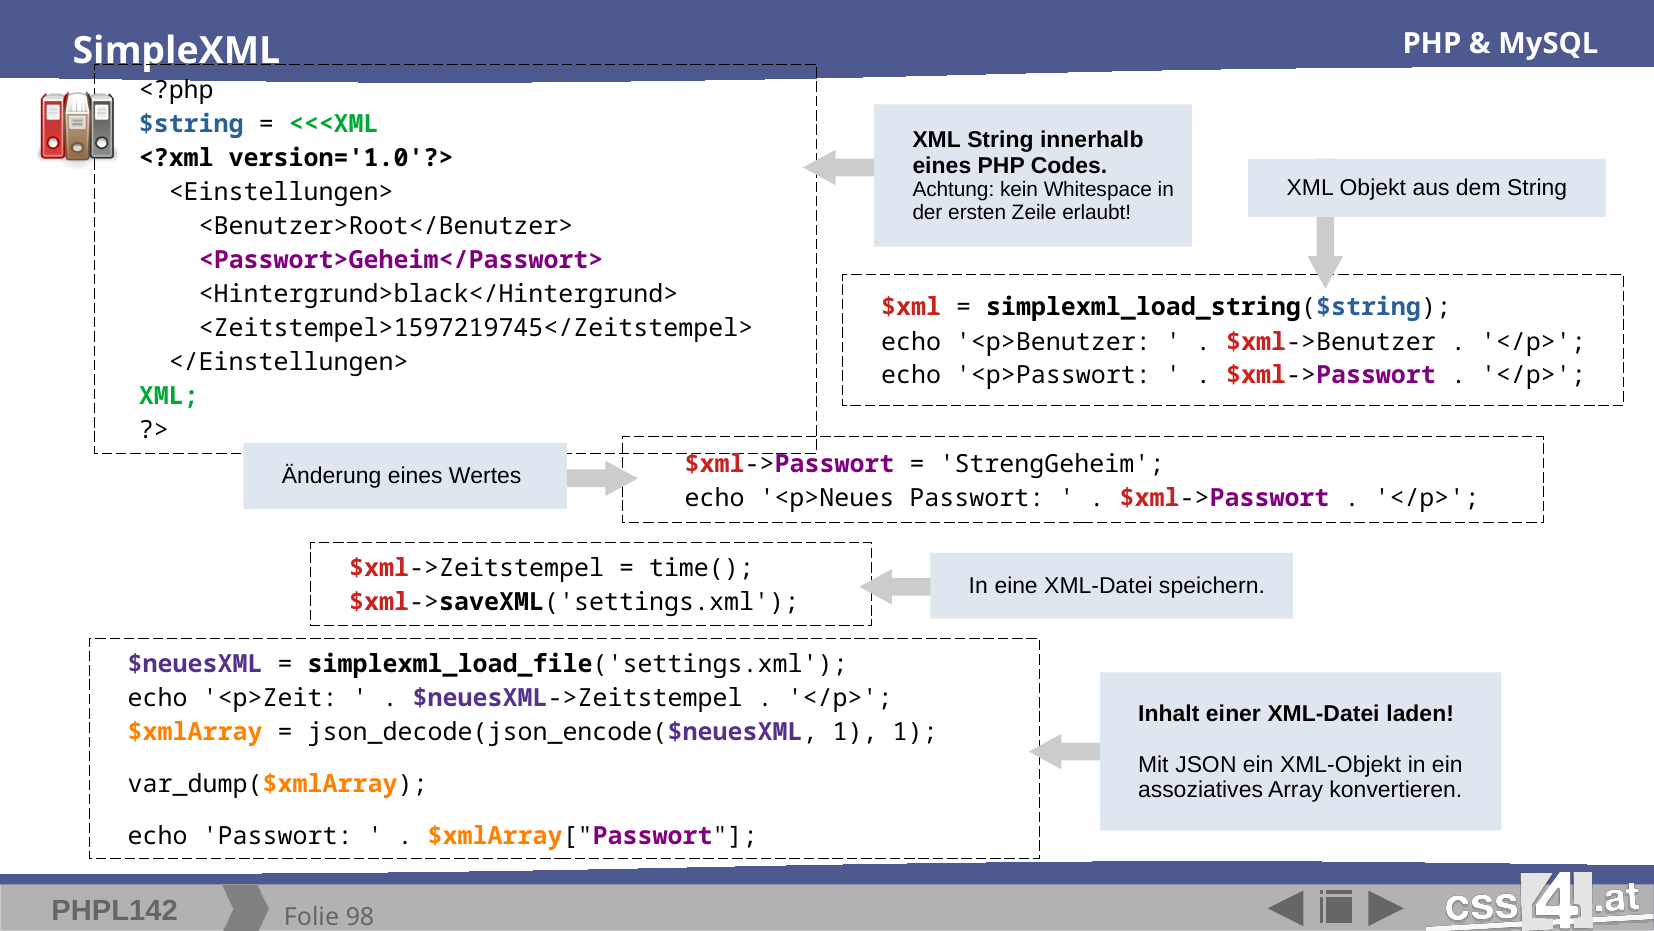

PHP & MySQL
SimpleXML
<?php
$string = <<<XML
<?xml version='1.0'?>
 <Einstellungen>
 <Benutzer>Root</Benutzer>
 <Passwort>Geheim</Passwort>
 <Hintergrund>black</Hintergrund>
 <Zeitstempel>1597219745</Zeitstempel>
 </Einstellungen>
XML;
?>
XML String innerhalb eines PHP Codes. Achtung: kein Whitespace in der ersten Zeile erlaubt!
XML Objekt aus dem String
$xml = simplexml_load_string($string);
echo '<p>Benutzer: ' . $xml->Benutzer . '</p>';
echo '<p>Passwort: ' . $xml->Passwort . '</p>';
$xml->Passwort = 'StrengGeheim';
echo '<p>Neues Passwort: ' . $xml->Passwort . '</p>';
Änderung eines Wertes
$xml->Zeitstempel = time();
$xml->saveXML('settings.xml');
In eine XML-Datei speichern.
$neuesXML = simplexml_load_file('settings.xml');
echo '<p>Zeit: ' . $neuesXML->Zeitstempel . '</p>';
$xmlArray = json_decode(json_encode($neuesXML, 1), 1);
var_dump($xmlArray);
echo 'Passwort: ' . $xmlArray["Passwort"];
Inhalt einer XML-Datei laden!
Mit JSON ein XML-Objekt in ein assoziatives Array konvertieren.
PHPL142
Folie